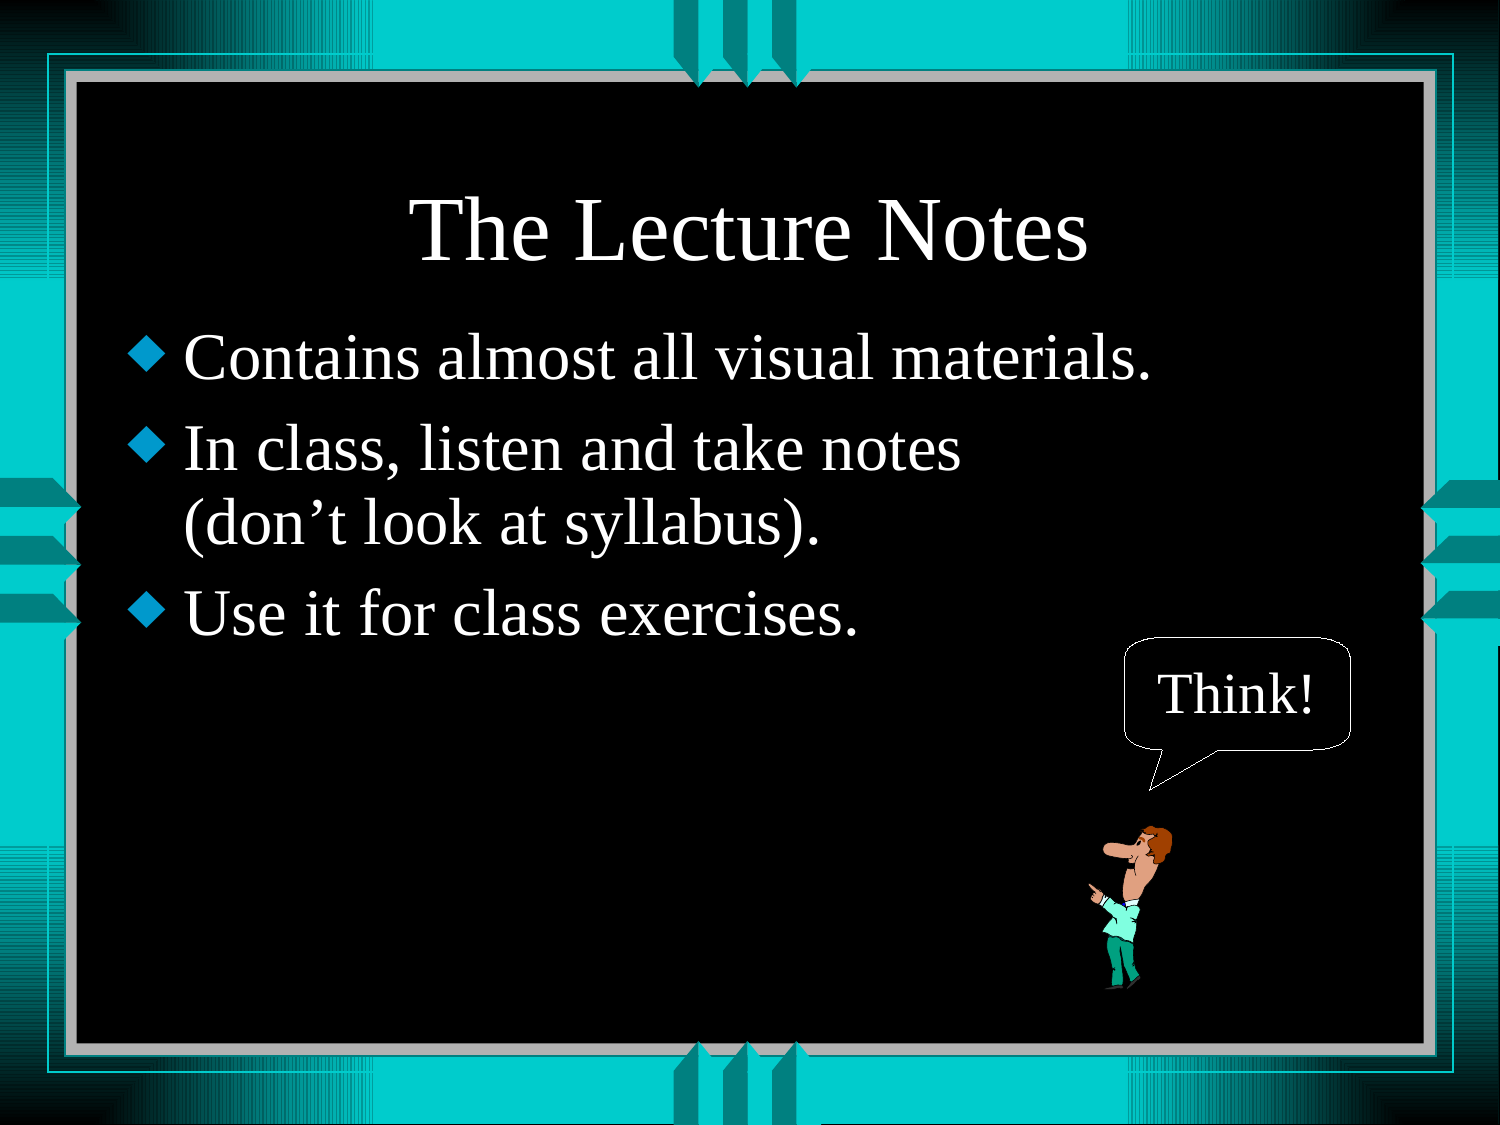

# The Lecture Notes
Contains almost all visual materials.
In class, listen and take notes
(don’t look at syllabus).
Use it for class exercises.
Think!